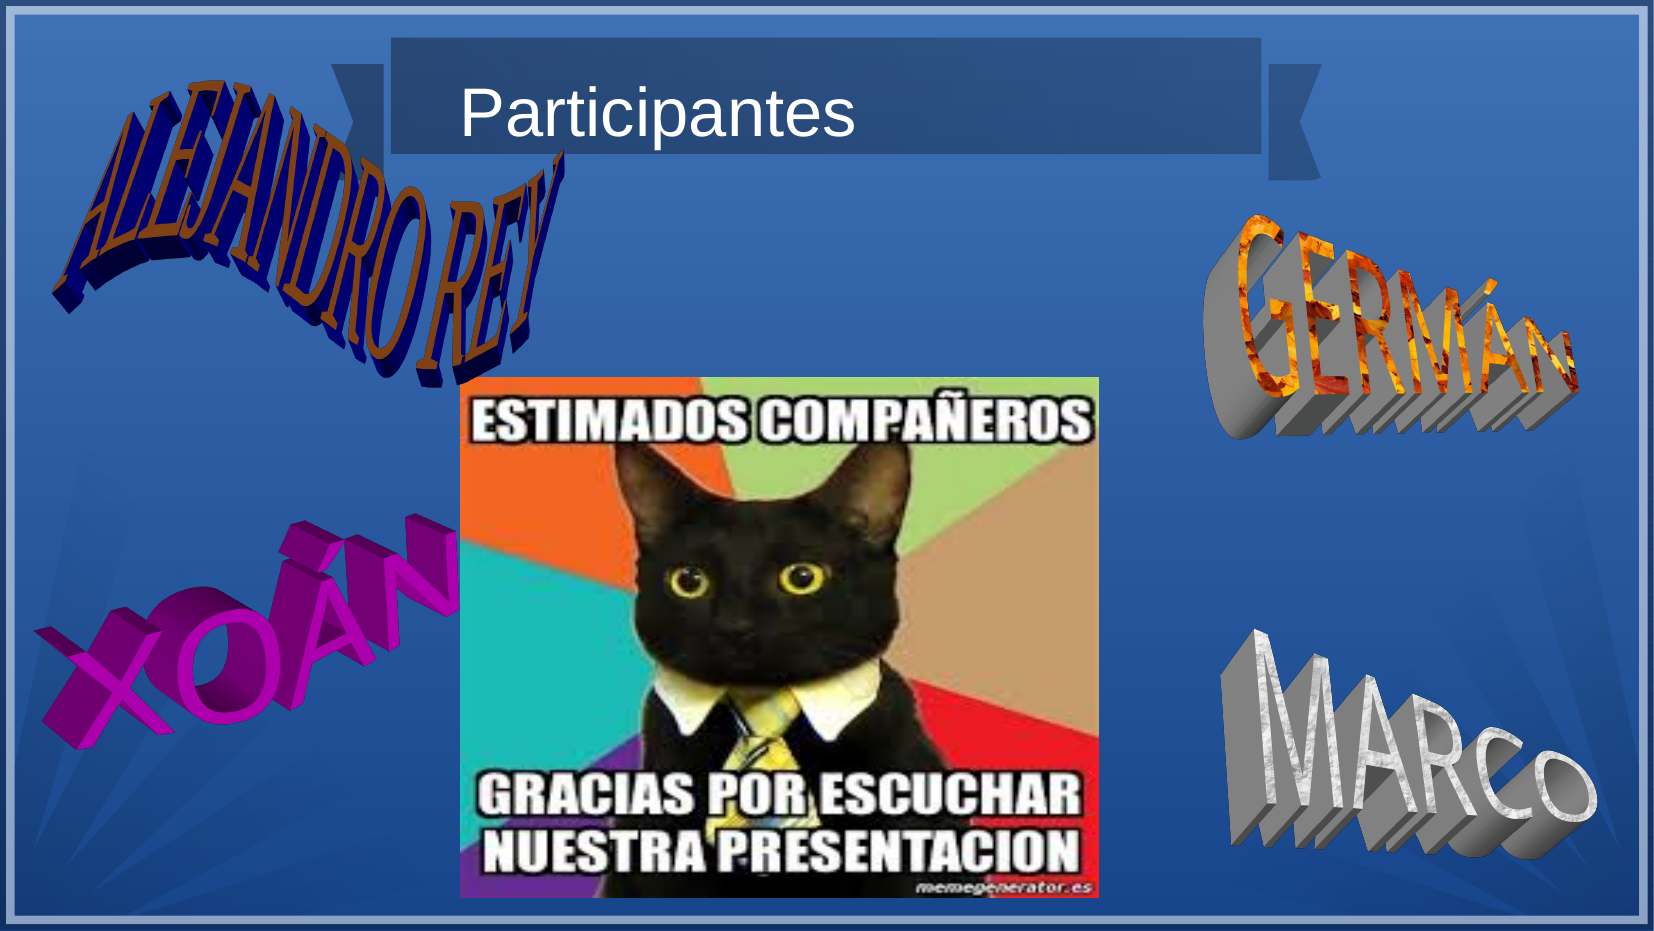

# Participantes
ALEJANDRO REY
GERMÁN
XOÁN
MARCO